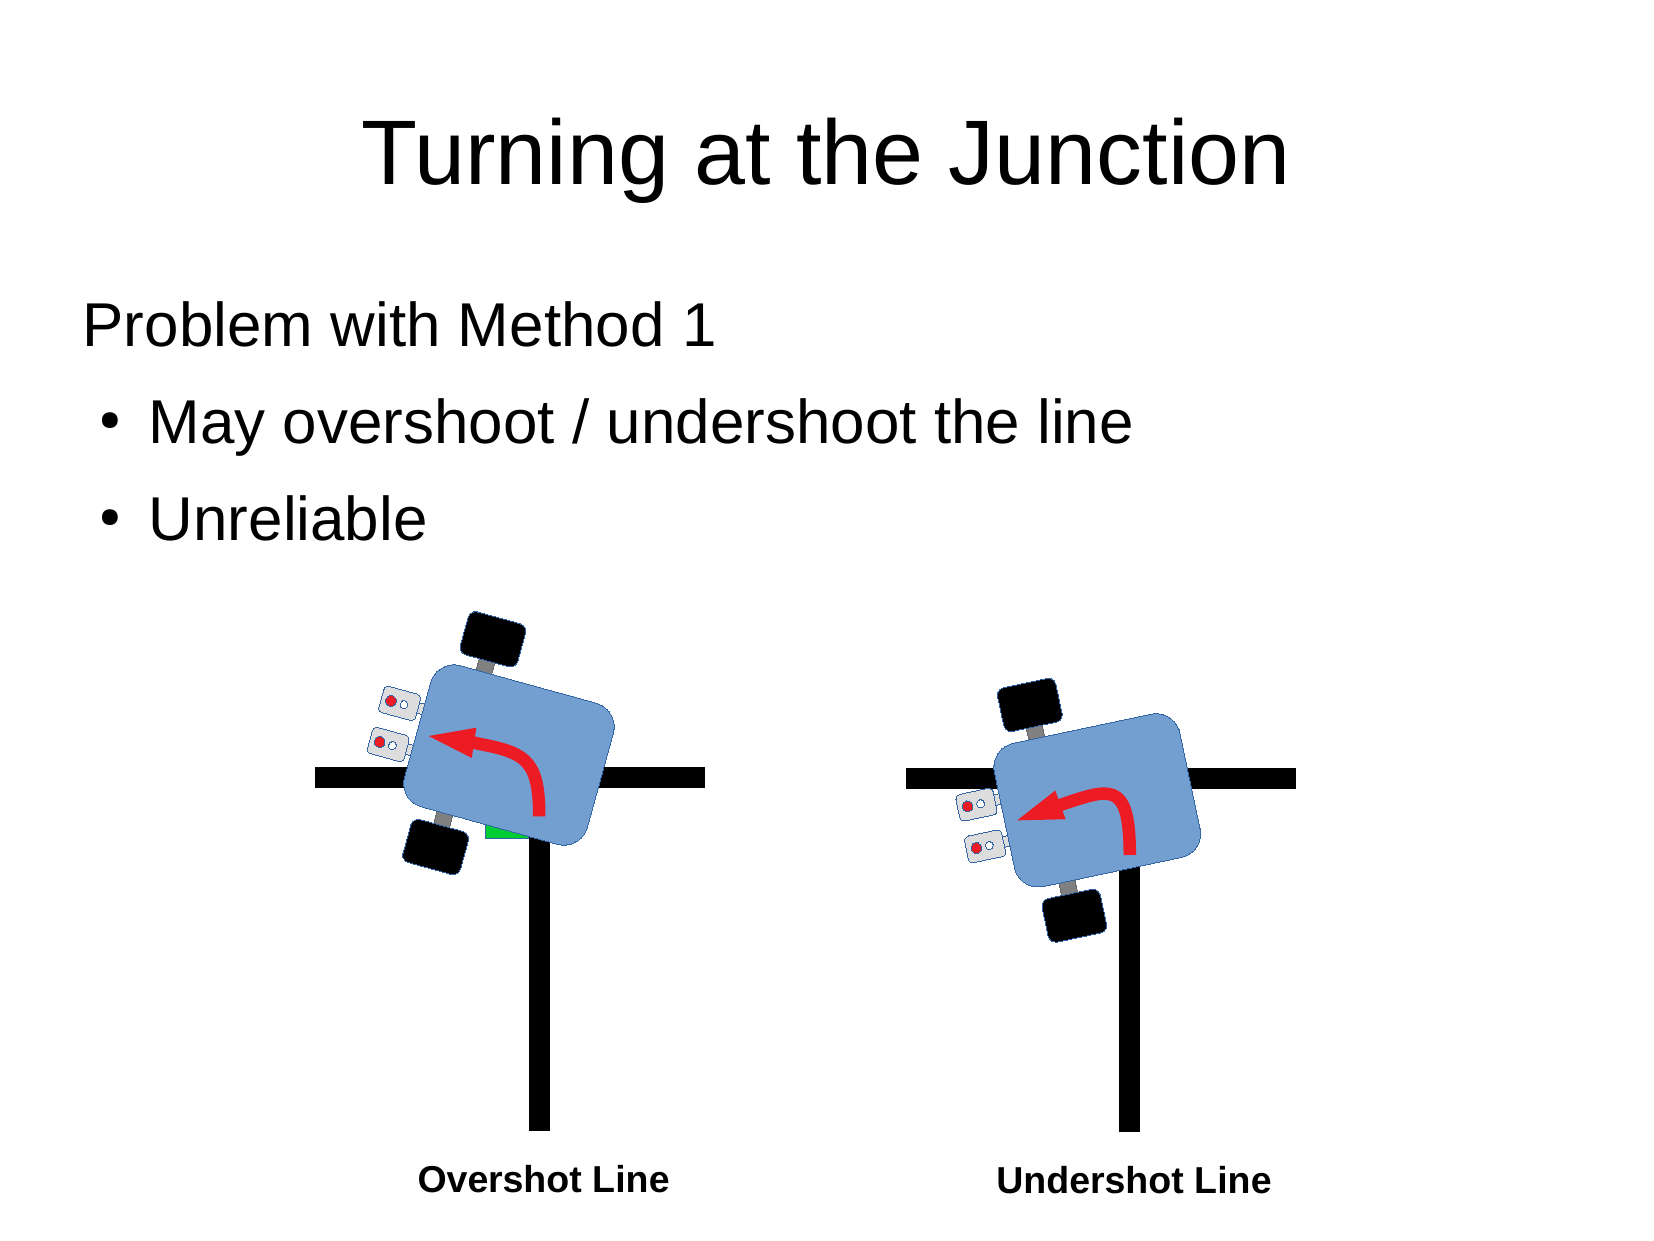

# Turning at the Junction
Problem with Method 1
May overshoot / undershoot the line
Unreliable
Overshot Line
Undershot Line